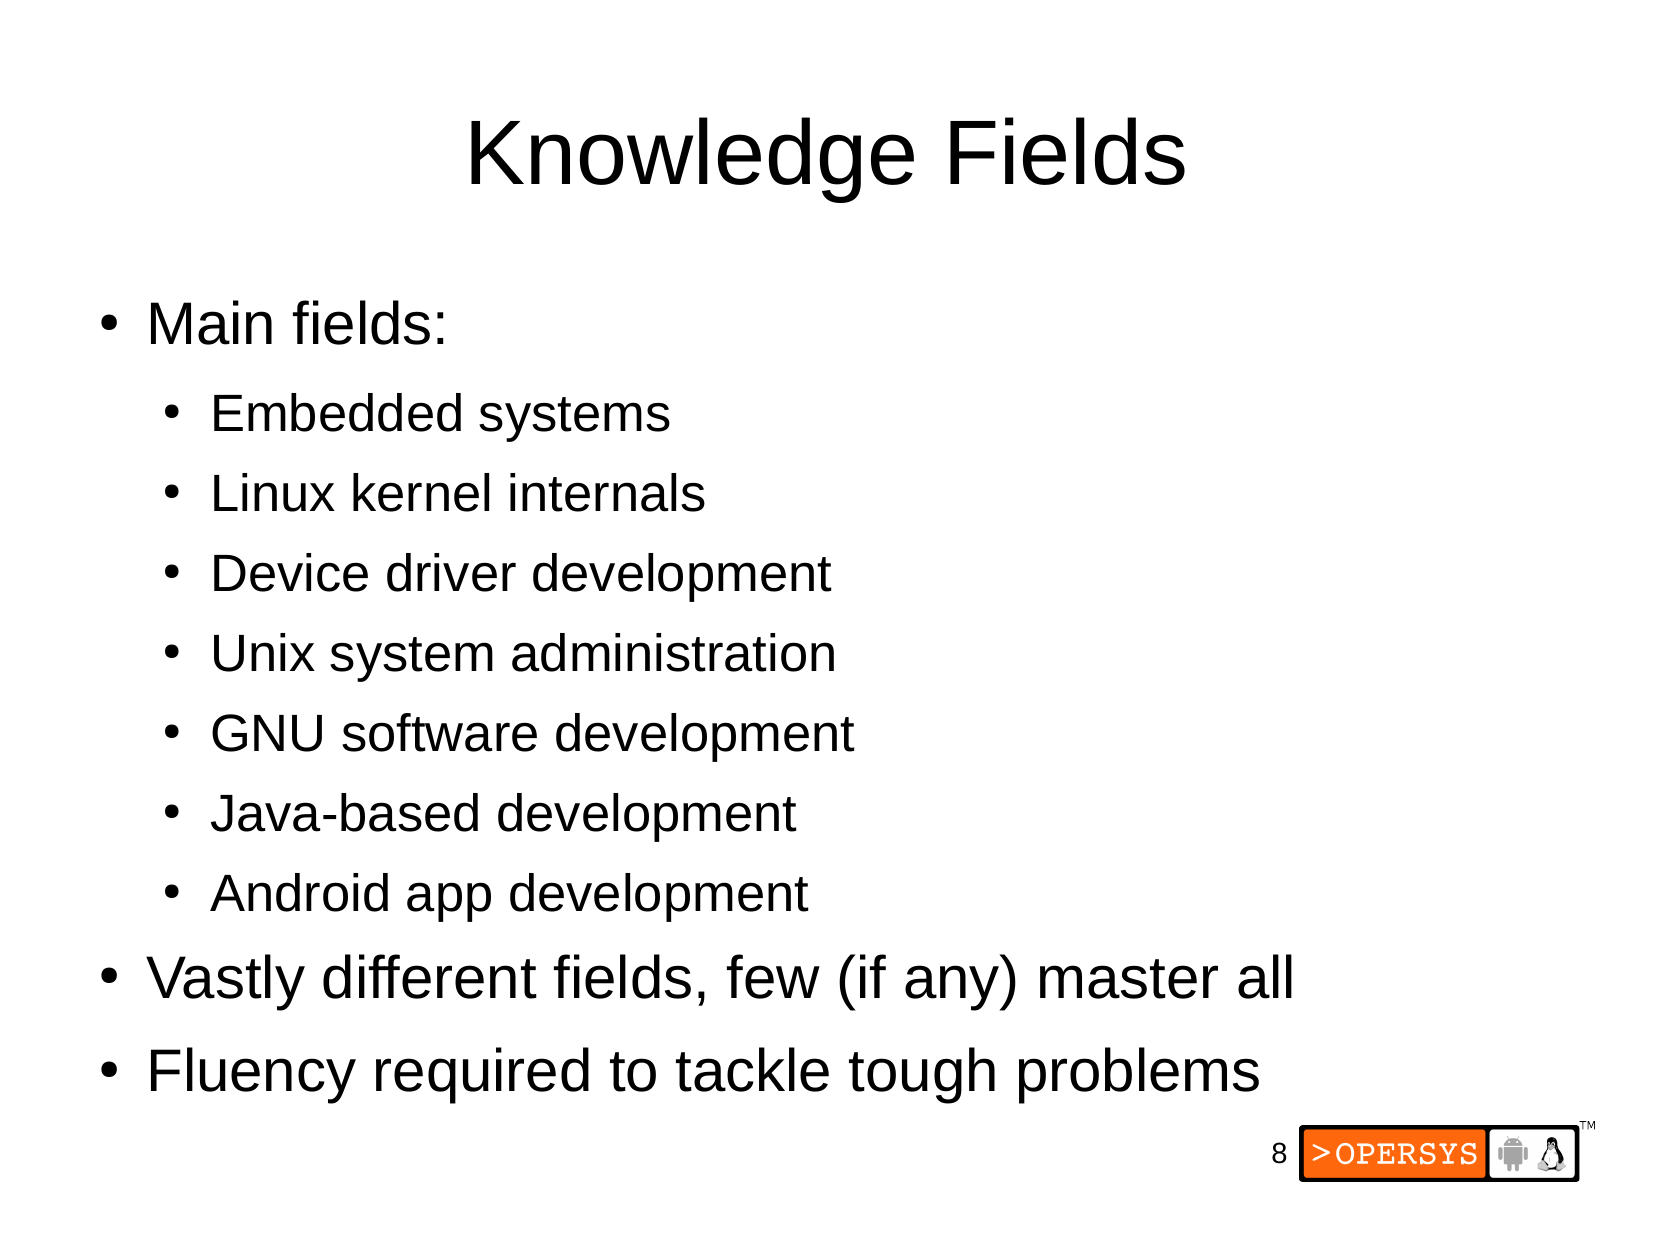

# Knowledge Fields
Main fields:
Embedded systems
Linux kernel internals
Device driver development
Unix system administration
GNU software development
Java-based development
Android app development
Vastly different fields, few (if any) master all
Fluency required to tackle tough problems